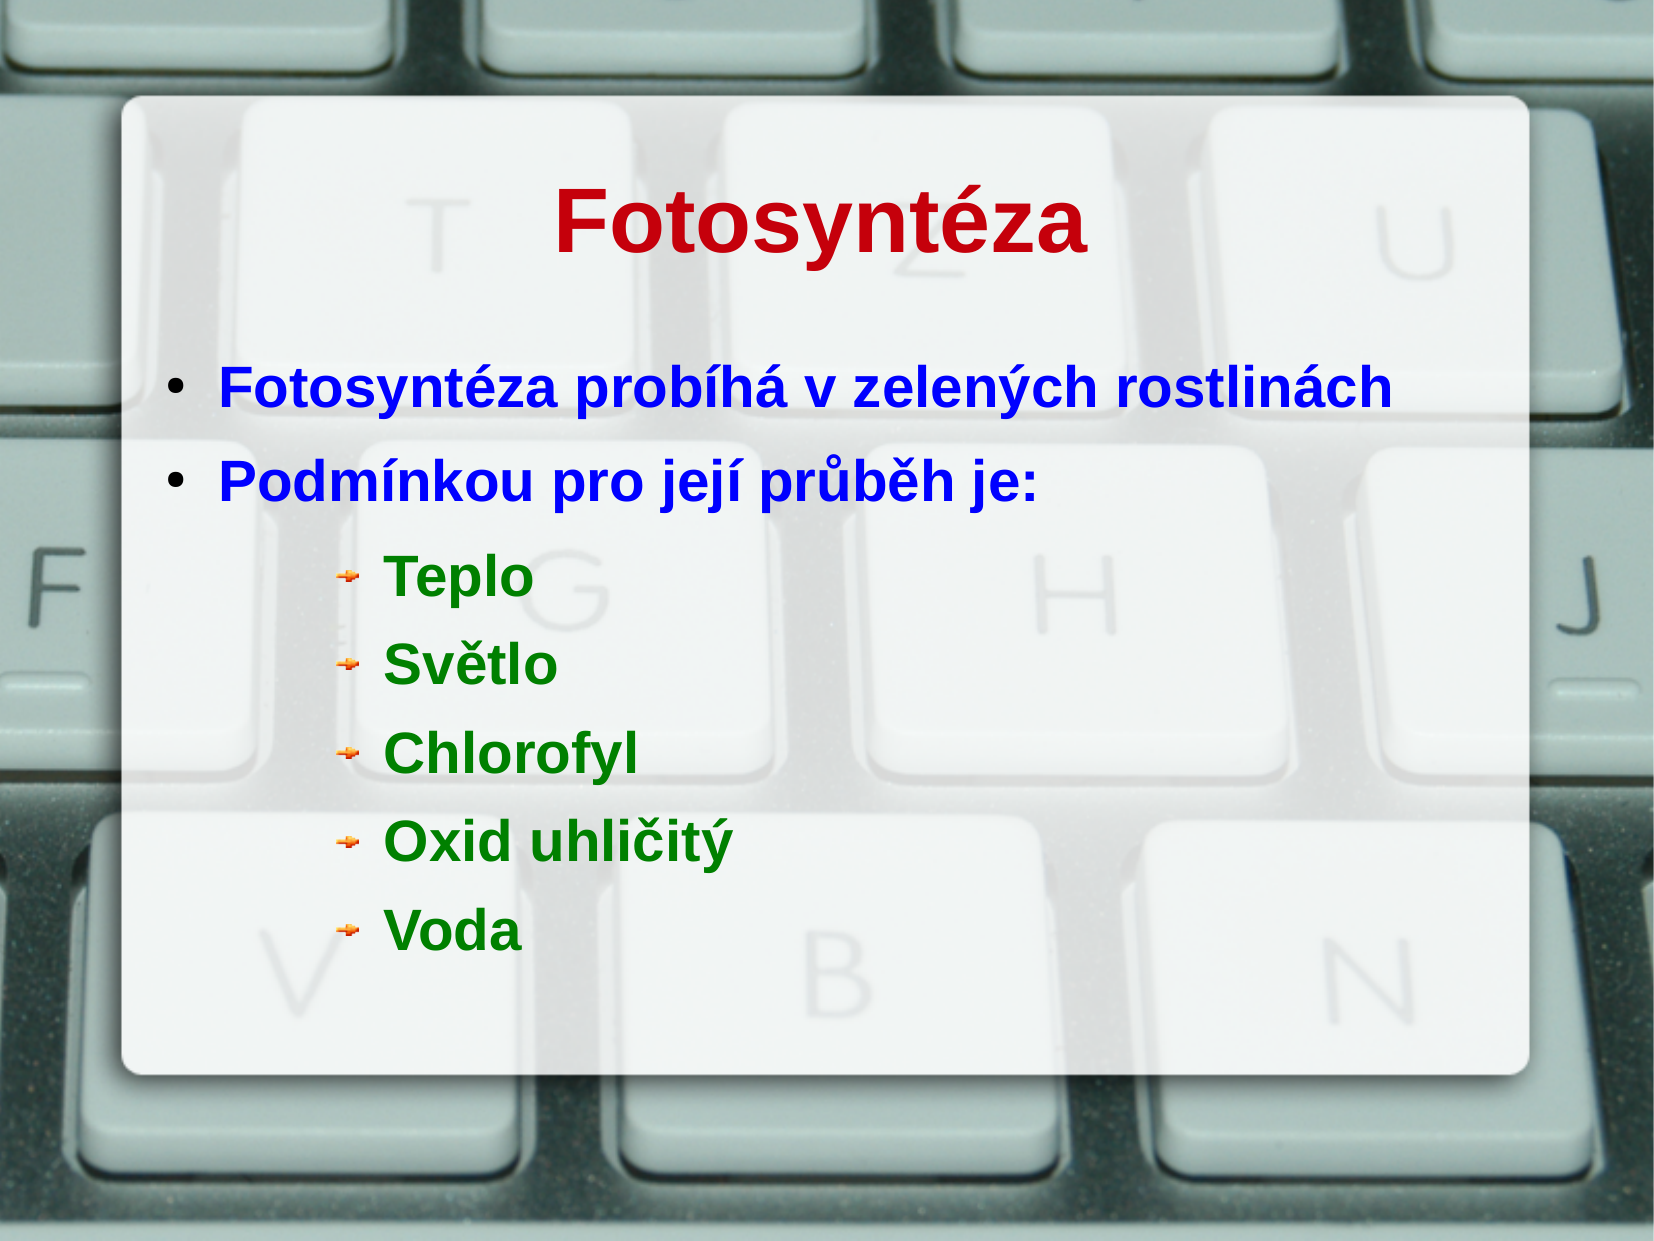

# Fotosyntéza
Fotosyntéza probíhá v zelených rostlinách
Podmínkou pro její průběh je:
Teplo
Světlo
Chlorofyl
Oxid uhličitý
Voda